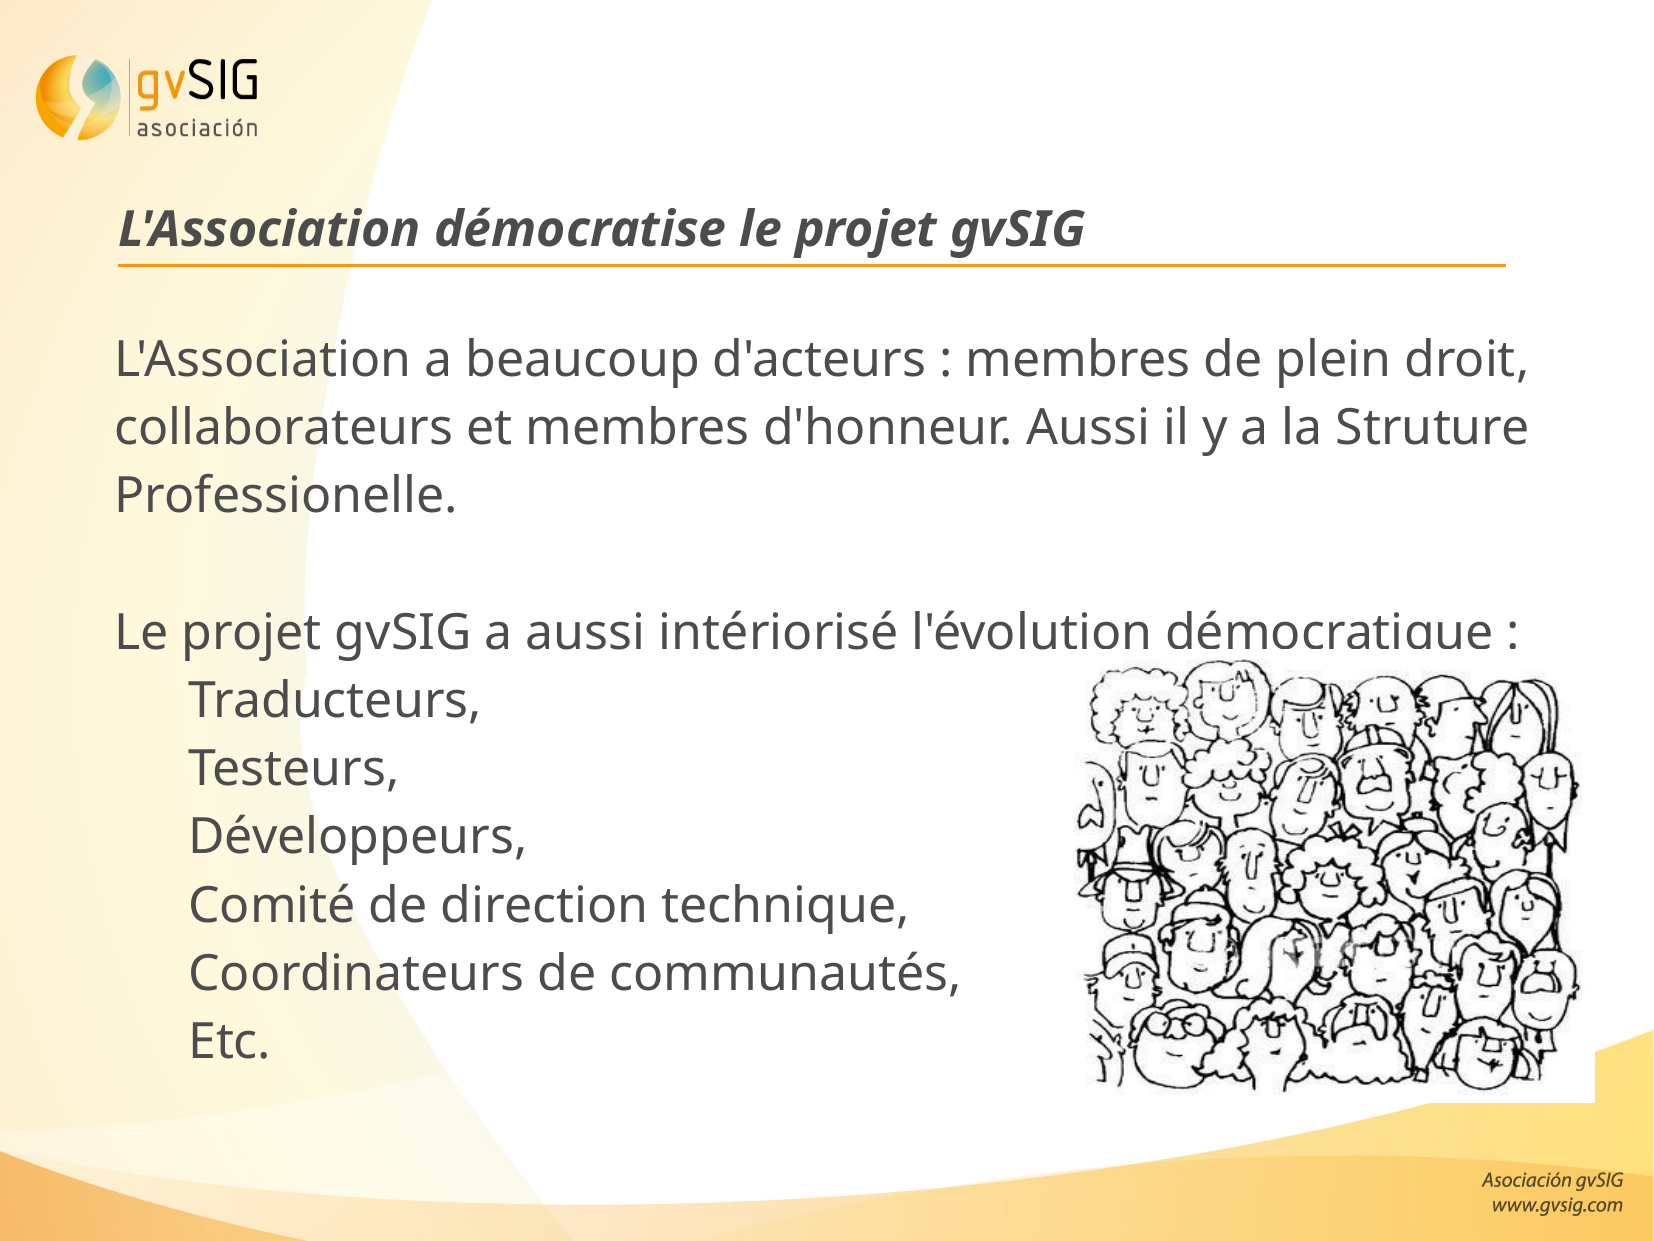

# L'Association démocratise le projet gvSIG
L'Association a beaucoup d'acteurs : membres de plein droit, collaborateurs et membres d'honneur. Aussi il y a la Struture Professionelle.
Le projet gvSIG a aussi intériorisé l'évolution démocratique :
	Traducteurs,
	Testeurs,
	Développeurs,
	Comité de direction technique,
	Coordinateurs de communautés,
	Etc.